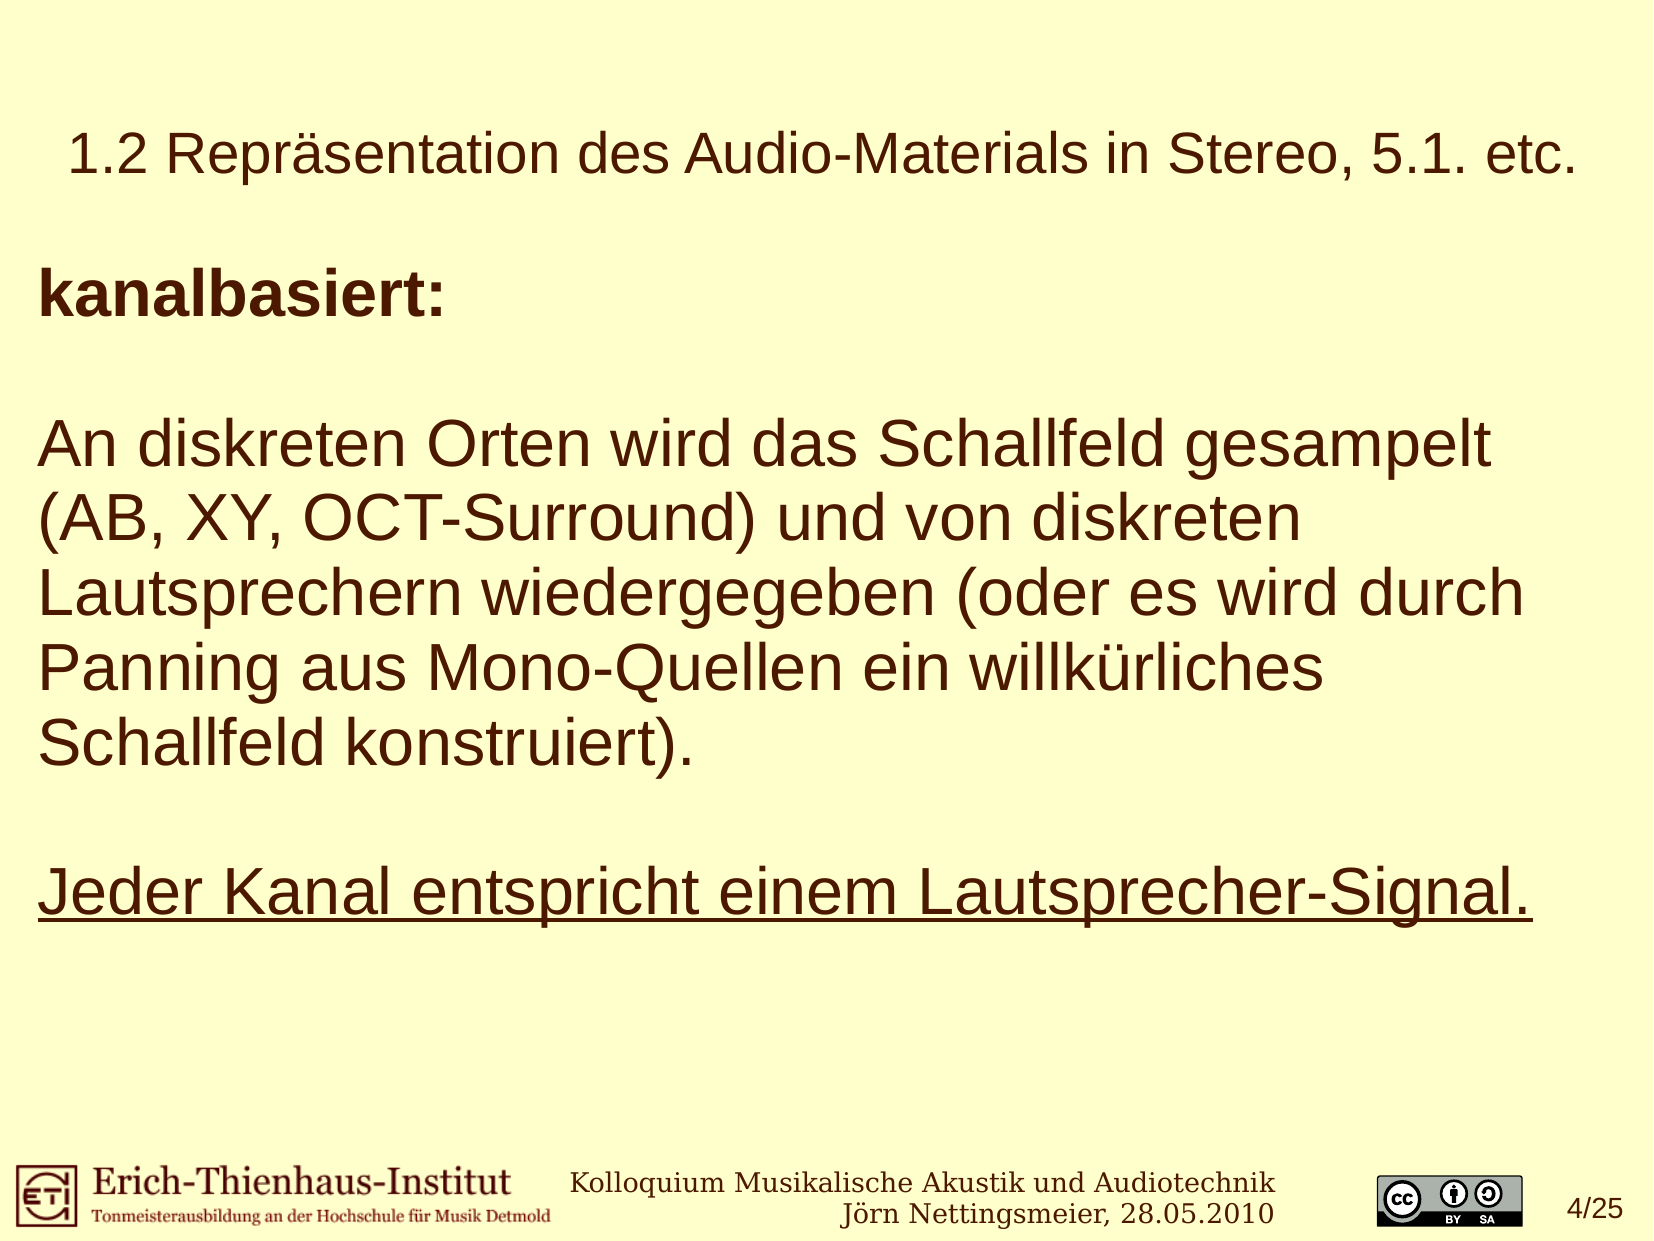

# 1.2 Repräsentation des Audio-Materials in Stereo, 5.1. etc.
kanalbasiert:
An diskreten Orten wird das Schallfeld gesampelt (AB, XY, OCT-Surround) und von diskreten Lautsprechern wiedergegeben (oder es wird durch Panning aus Mono-Quellen ein willkürliches Schallfeld konstruiert).
Jeder Kanal entspricht einem Lautsprecher-Signal.